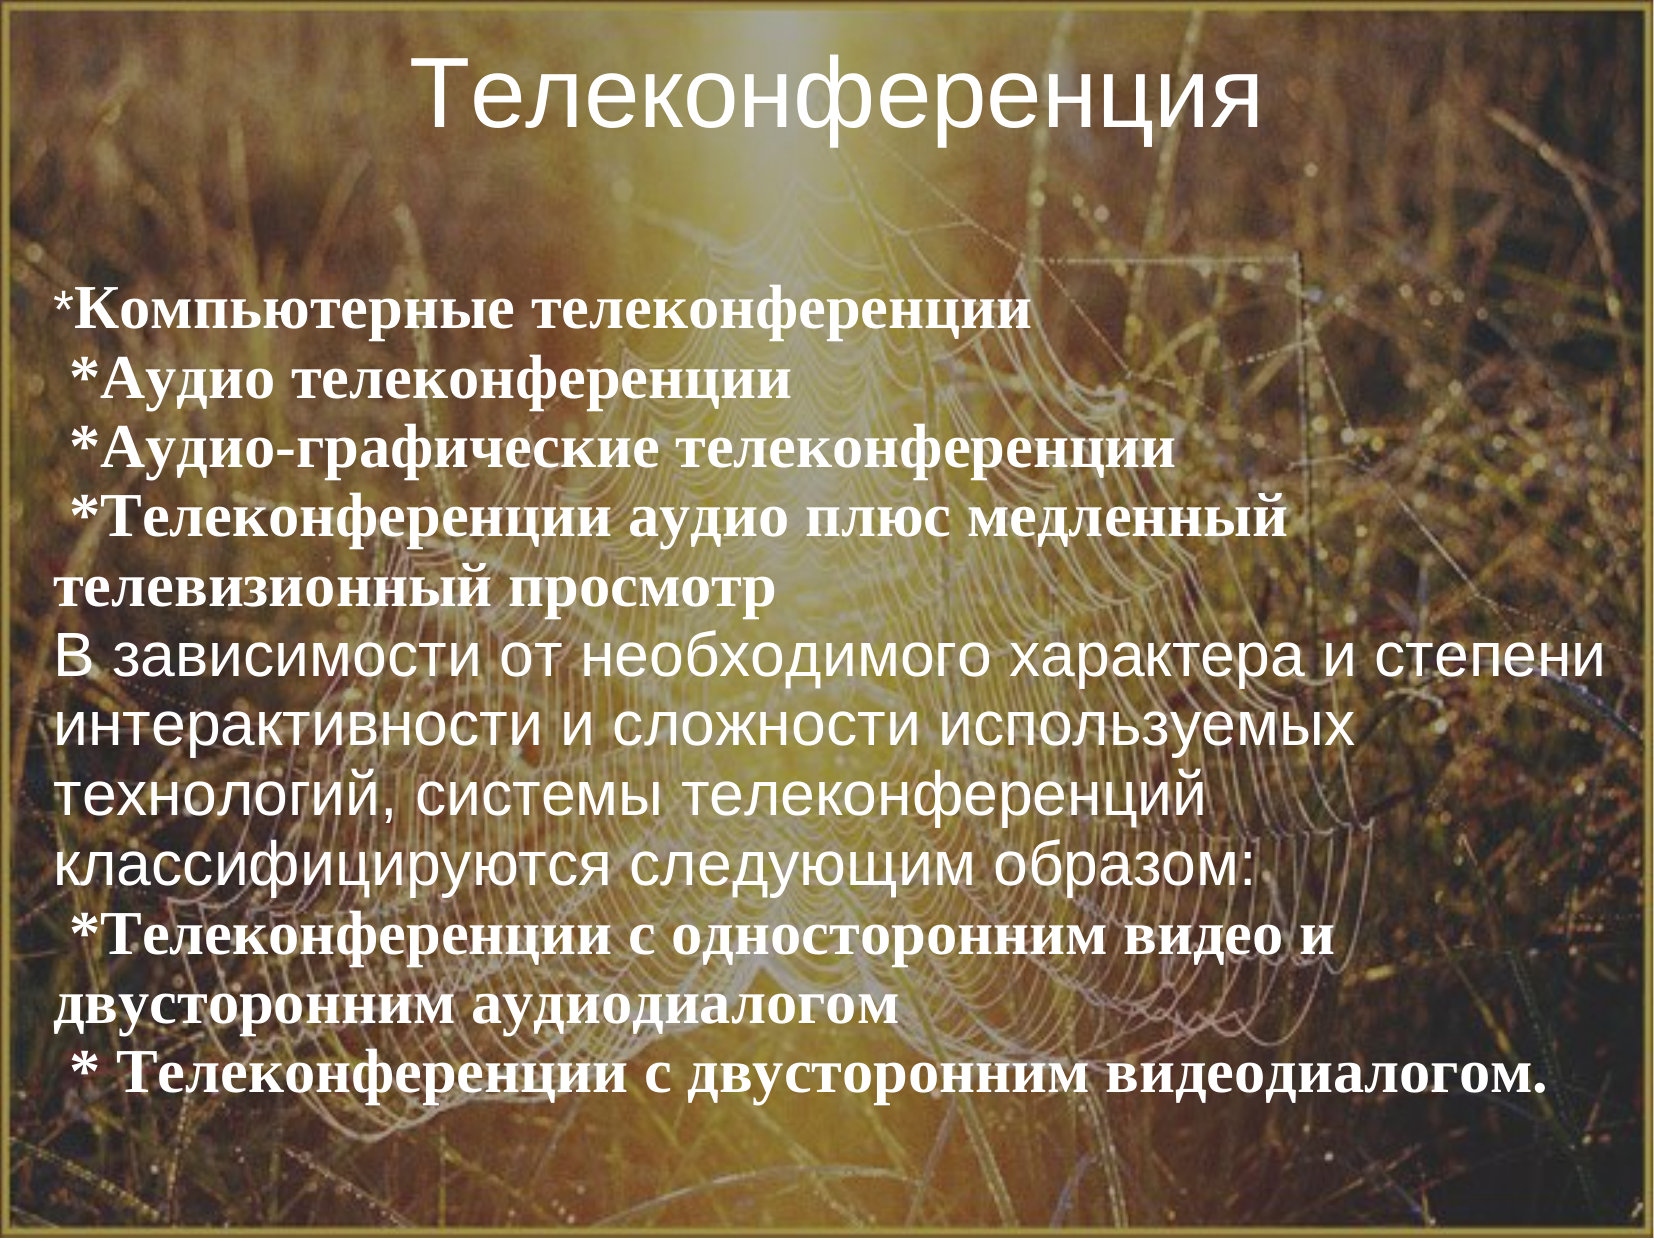

Телеконференция
*Компьютерные телеконференции
 *Аудио телеконференции
 *Аудио-графические телеконференции
 *Телеконференции аудио плюс медленный телевизионный просмотр
В зависимости от необходимого характера и степени интерактивности и сложности используемых технологий, системы телеконференций классифицируются следующим образом:
 *Телеконференции с односторонним видео и двусторонним аудиодиалогом
 * Телеконференции с двусторонним видеодиалогом.